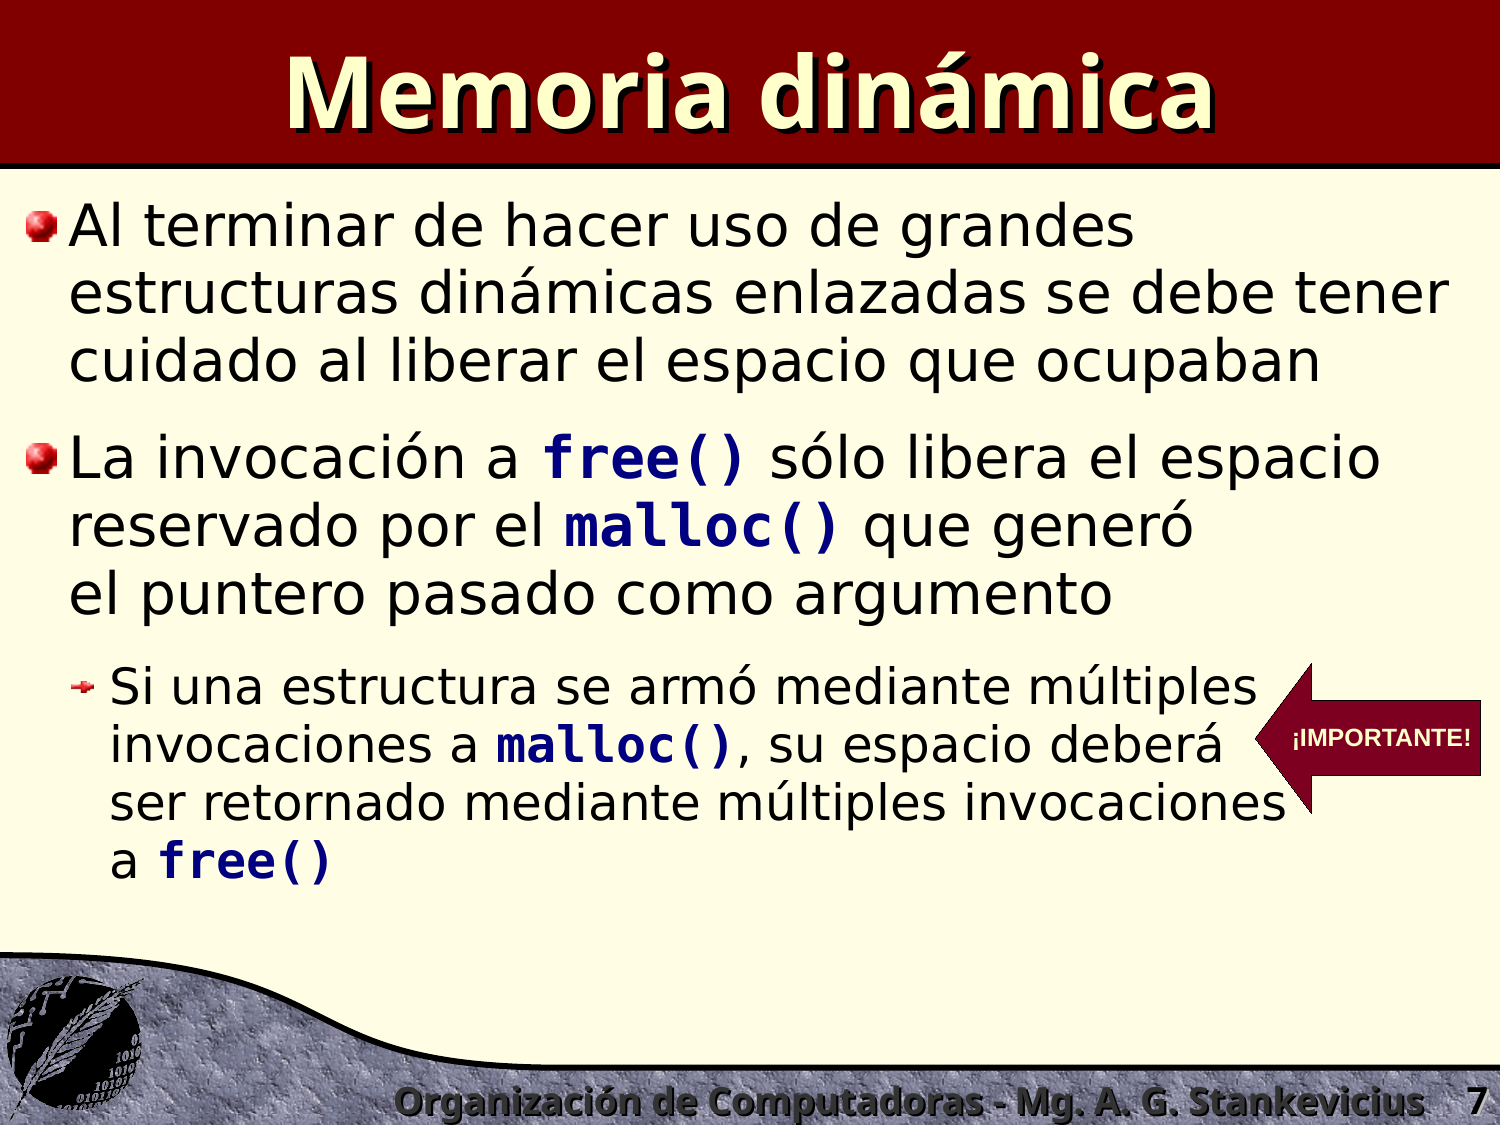

# Memoria dinámica
Al terminar de hacer uso de grandes estructuras dinámicas enlazadas se debe tener cuidado al liberar el espacio que ocupaban
La invocación a free() sólo libera el espacio reservado por el malloc() que generó
el puntero pasado como argumento
Si una estructura se armó mediante múltiples invocaciones a malloc(), su espacio deberá
ser retornado mediante múltiples invocaciones
a free()
¡IMPORTANTE!
7